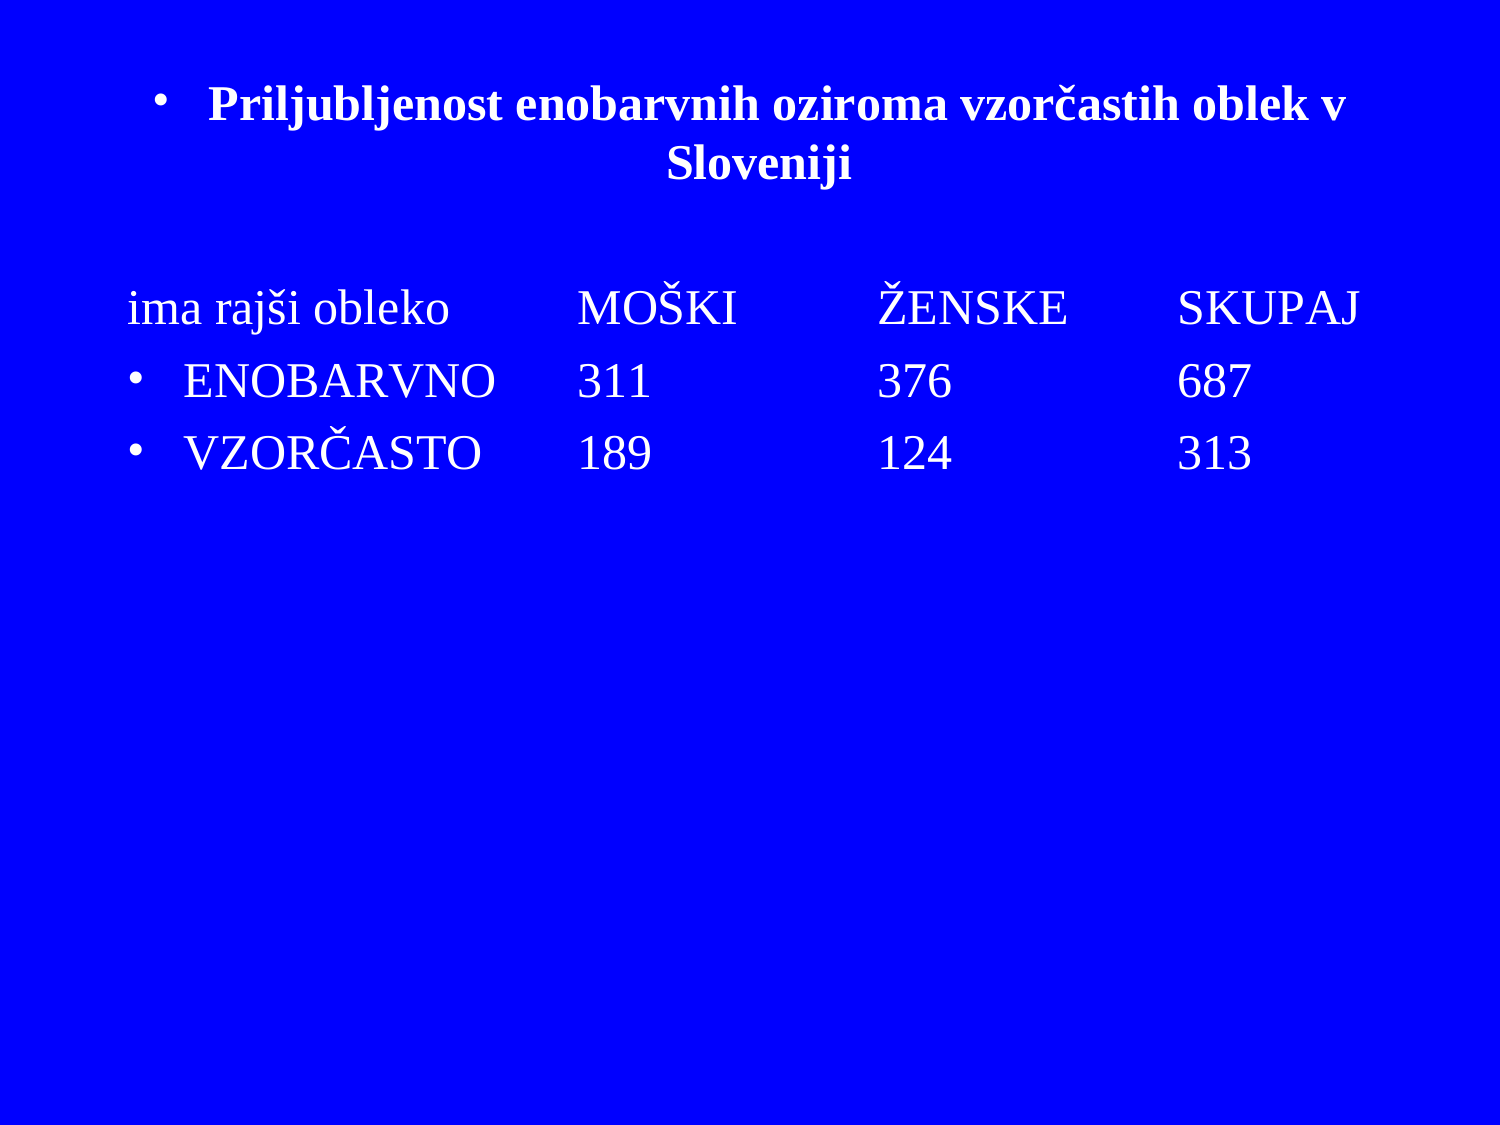

# Priljubljenost enobarvnih oziroma vzorčastih oblek v Sloveniji
ima rajši obleko 	MOŠKI	ŽENSKE	SKUPAJ
ENOBARVNO	311		376		687
VZORČASTO	189		124		313